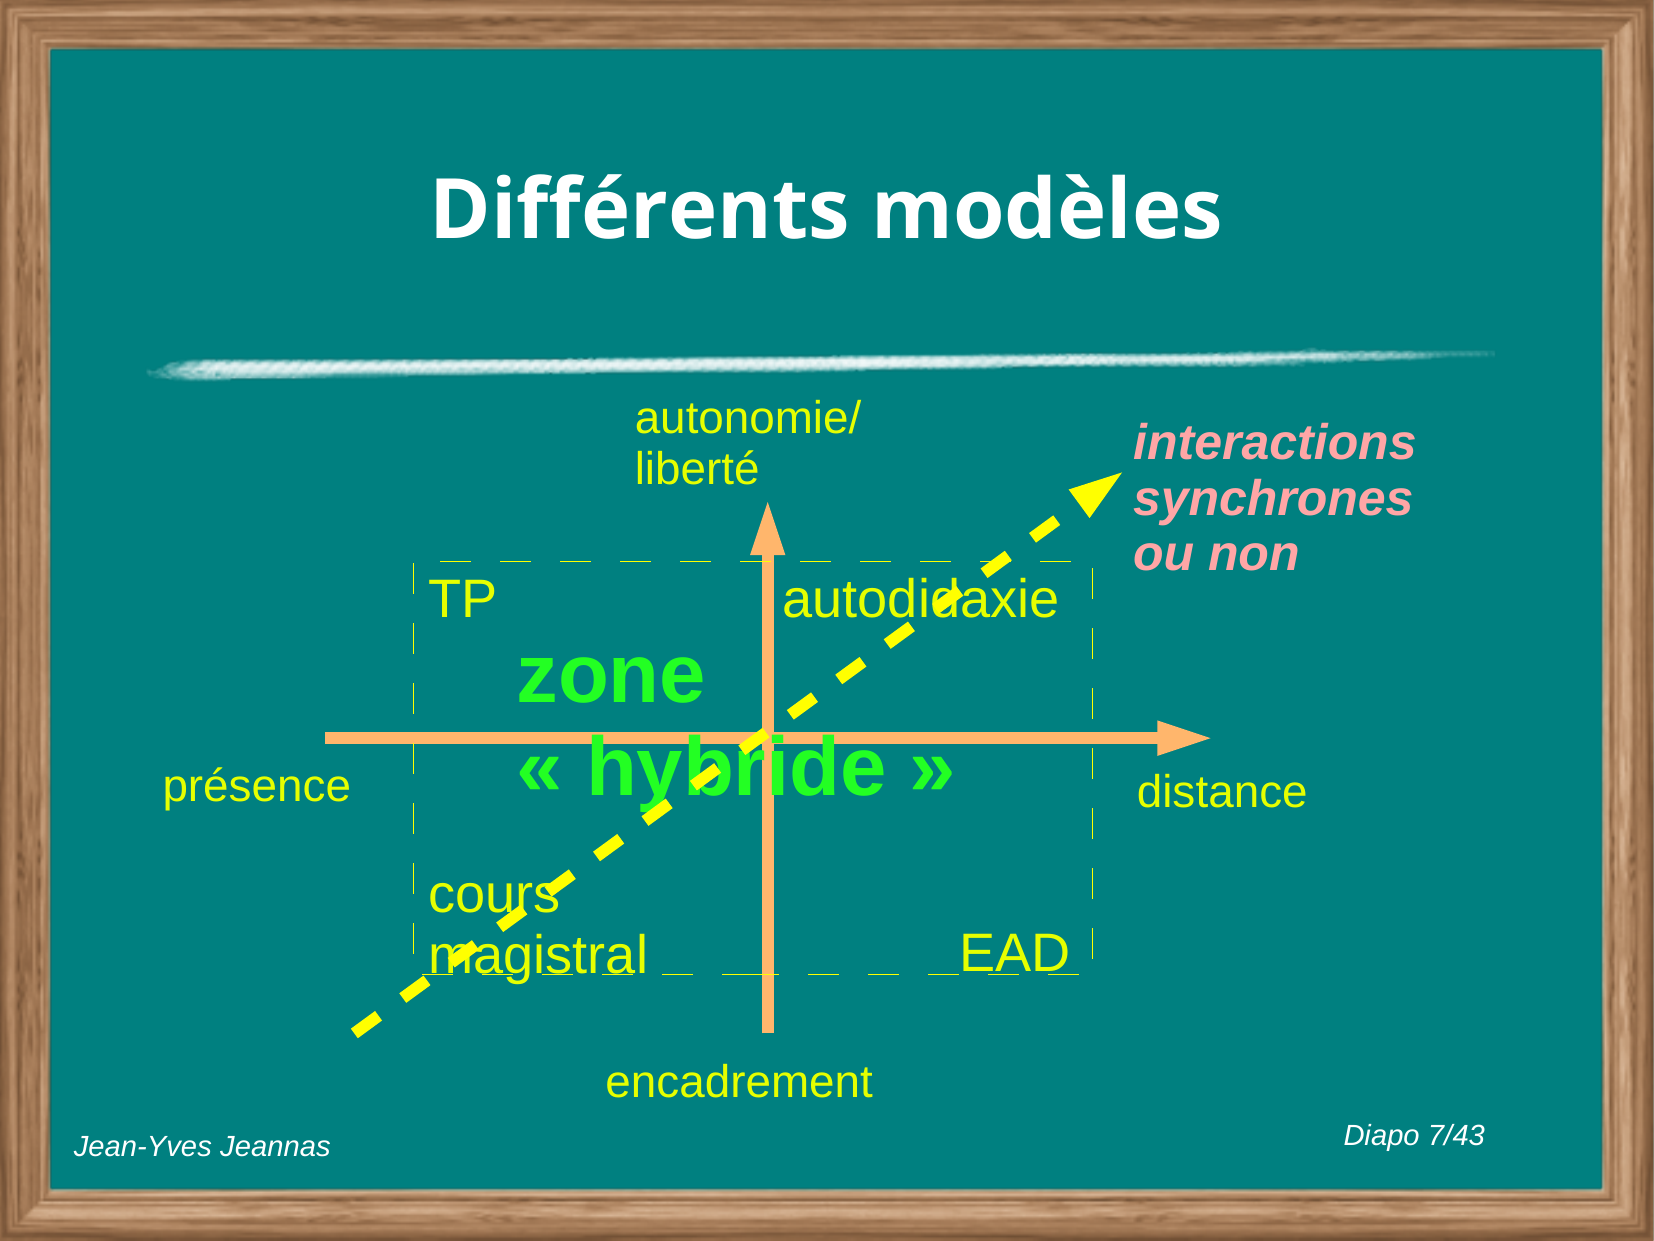

# Différents modèles
autonomie/liberté
interactions
synchrones ou non
TP
autodidaxie
zone « hybride »
présence
distance
cours
magistral
EAD
encadrement